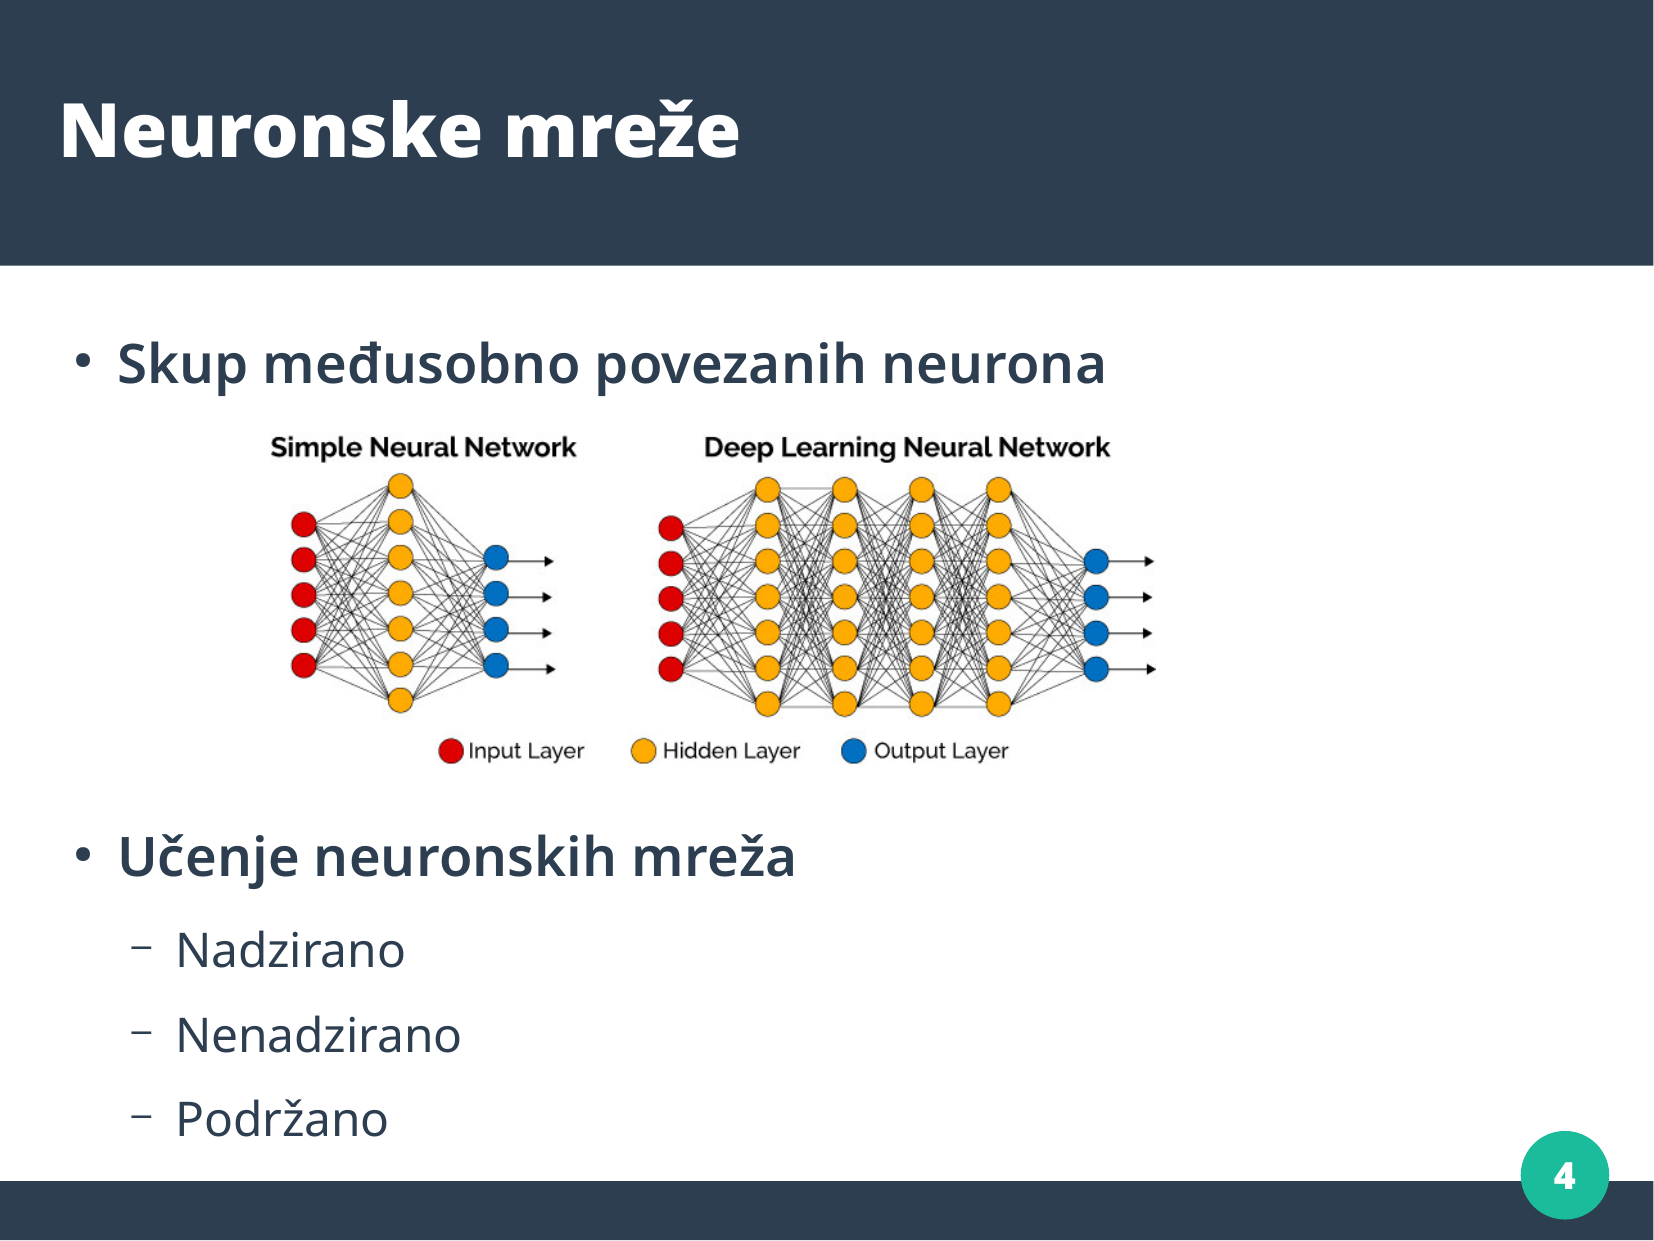

# Neuronske mreže
Skup međusobno povezanih neurona
Učenje neuronskih mreža
Nadzirano
Nenadzirano
Podržano
4